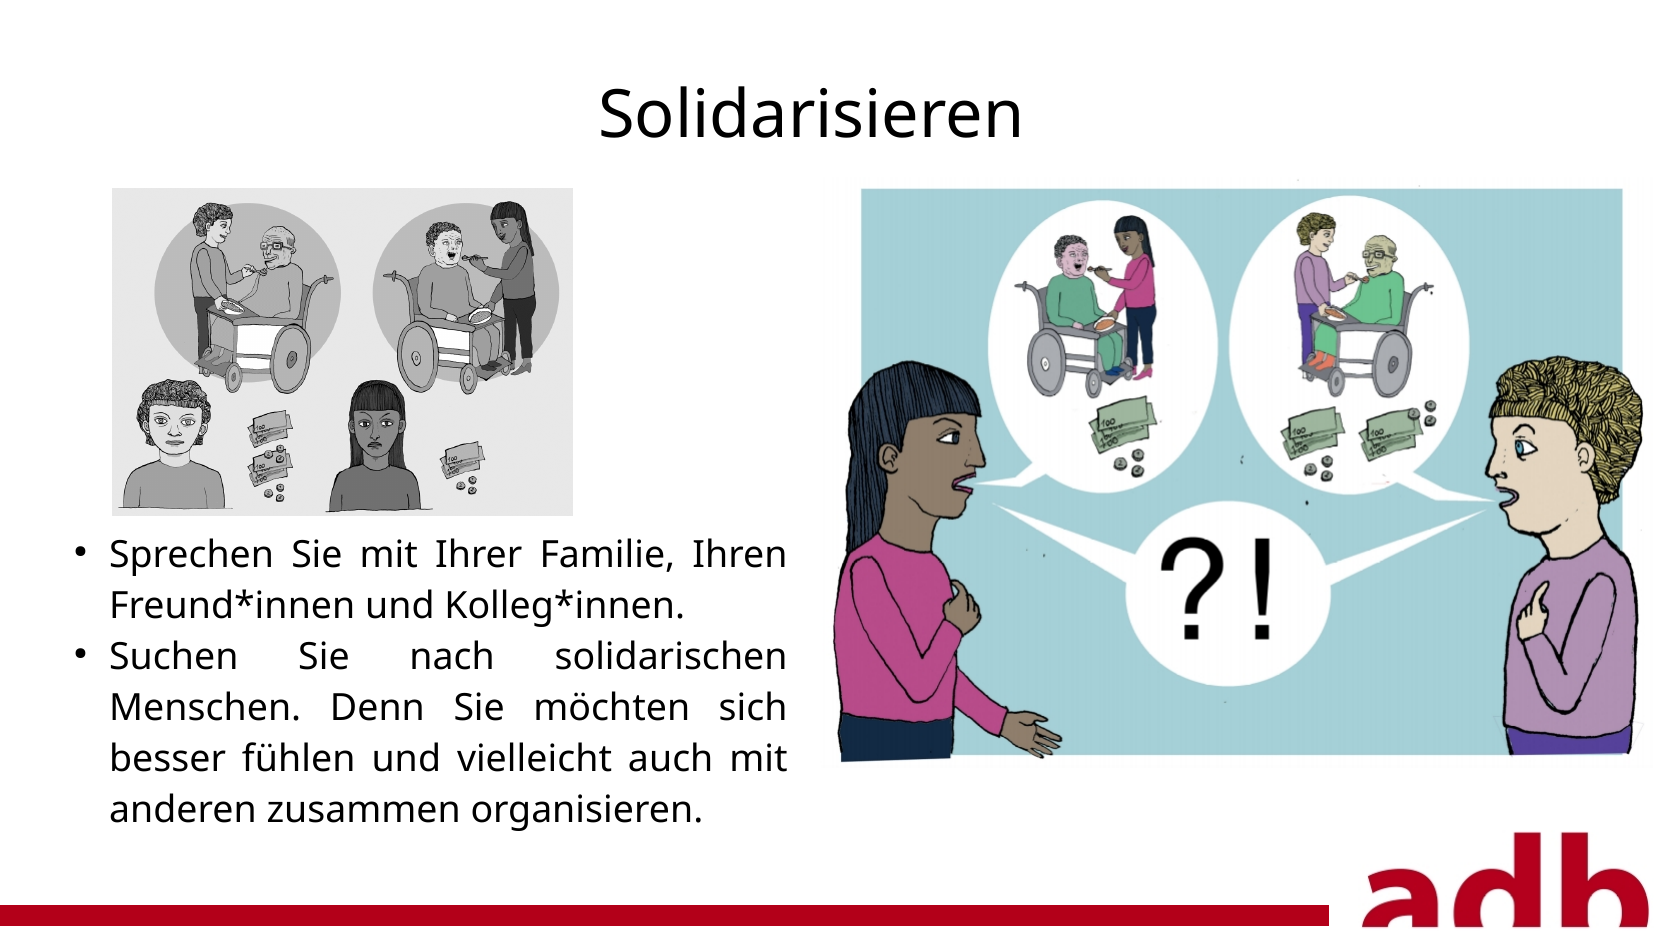

Solidarisieren
Sprechen Sie mit Ihrer Familie, Ihren Freund*innen und Kolleg*innen.
Suchen Sie nach solidarischen Menschen. Denn Sie möchten sich besser fühlen und vielleicht auch mit anderen zusammen organisieren.